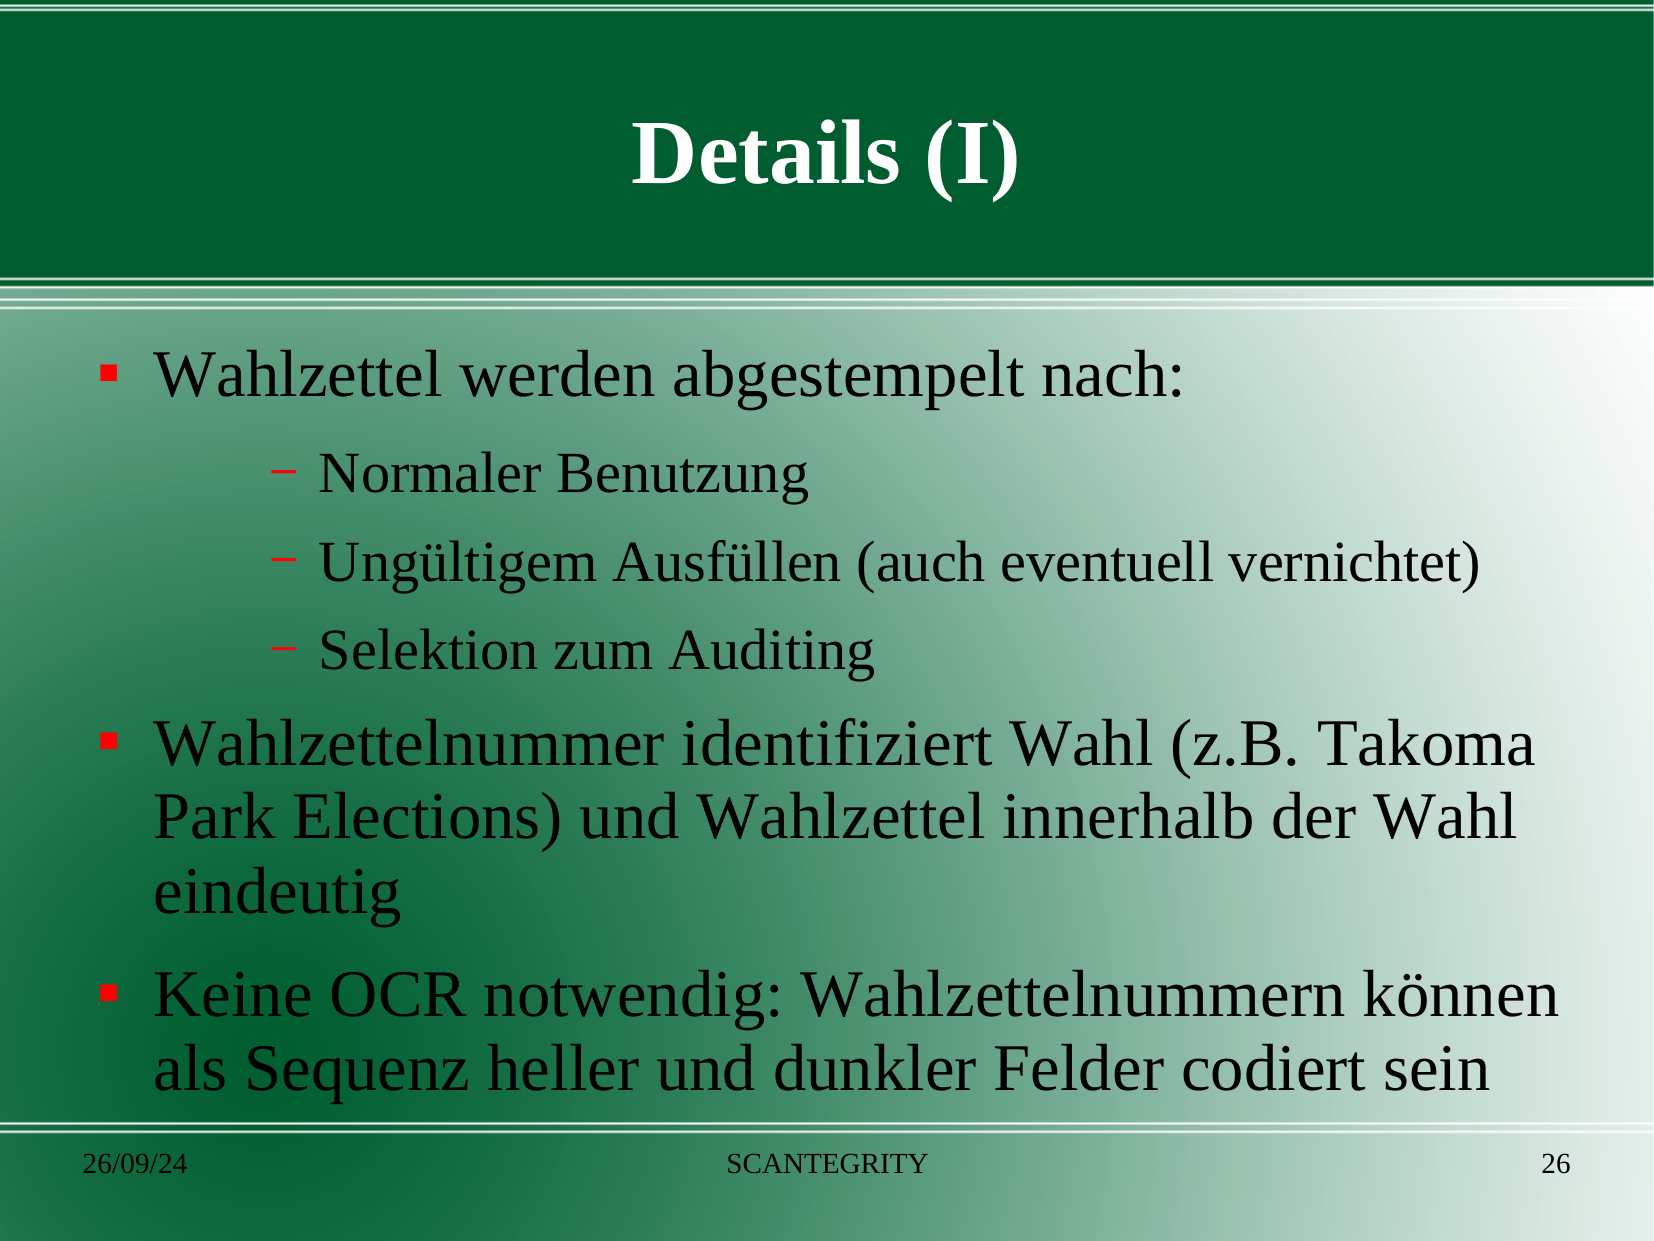

# Details (I)
Wahlzettel werden abgestempelt nach:
Normaler Benutzung
Ungültigem Ausfüllen (auch eventuell vernichtet)
Selektion zum Auditing
Wahlzettelnummer identifiziert Wahl (z.B. Takoma Park Elections) und Wahlzettel innerhalb der Wahl eindeutig
Keine OCR notwendig: Wahlzettelnummern können als Sequenz heller und dunkler Felder codiert sein
SCANTEGRITY
26